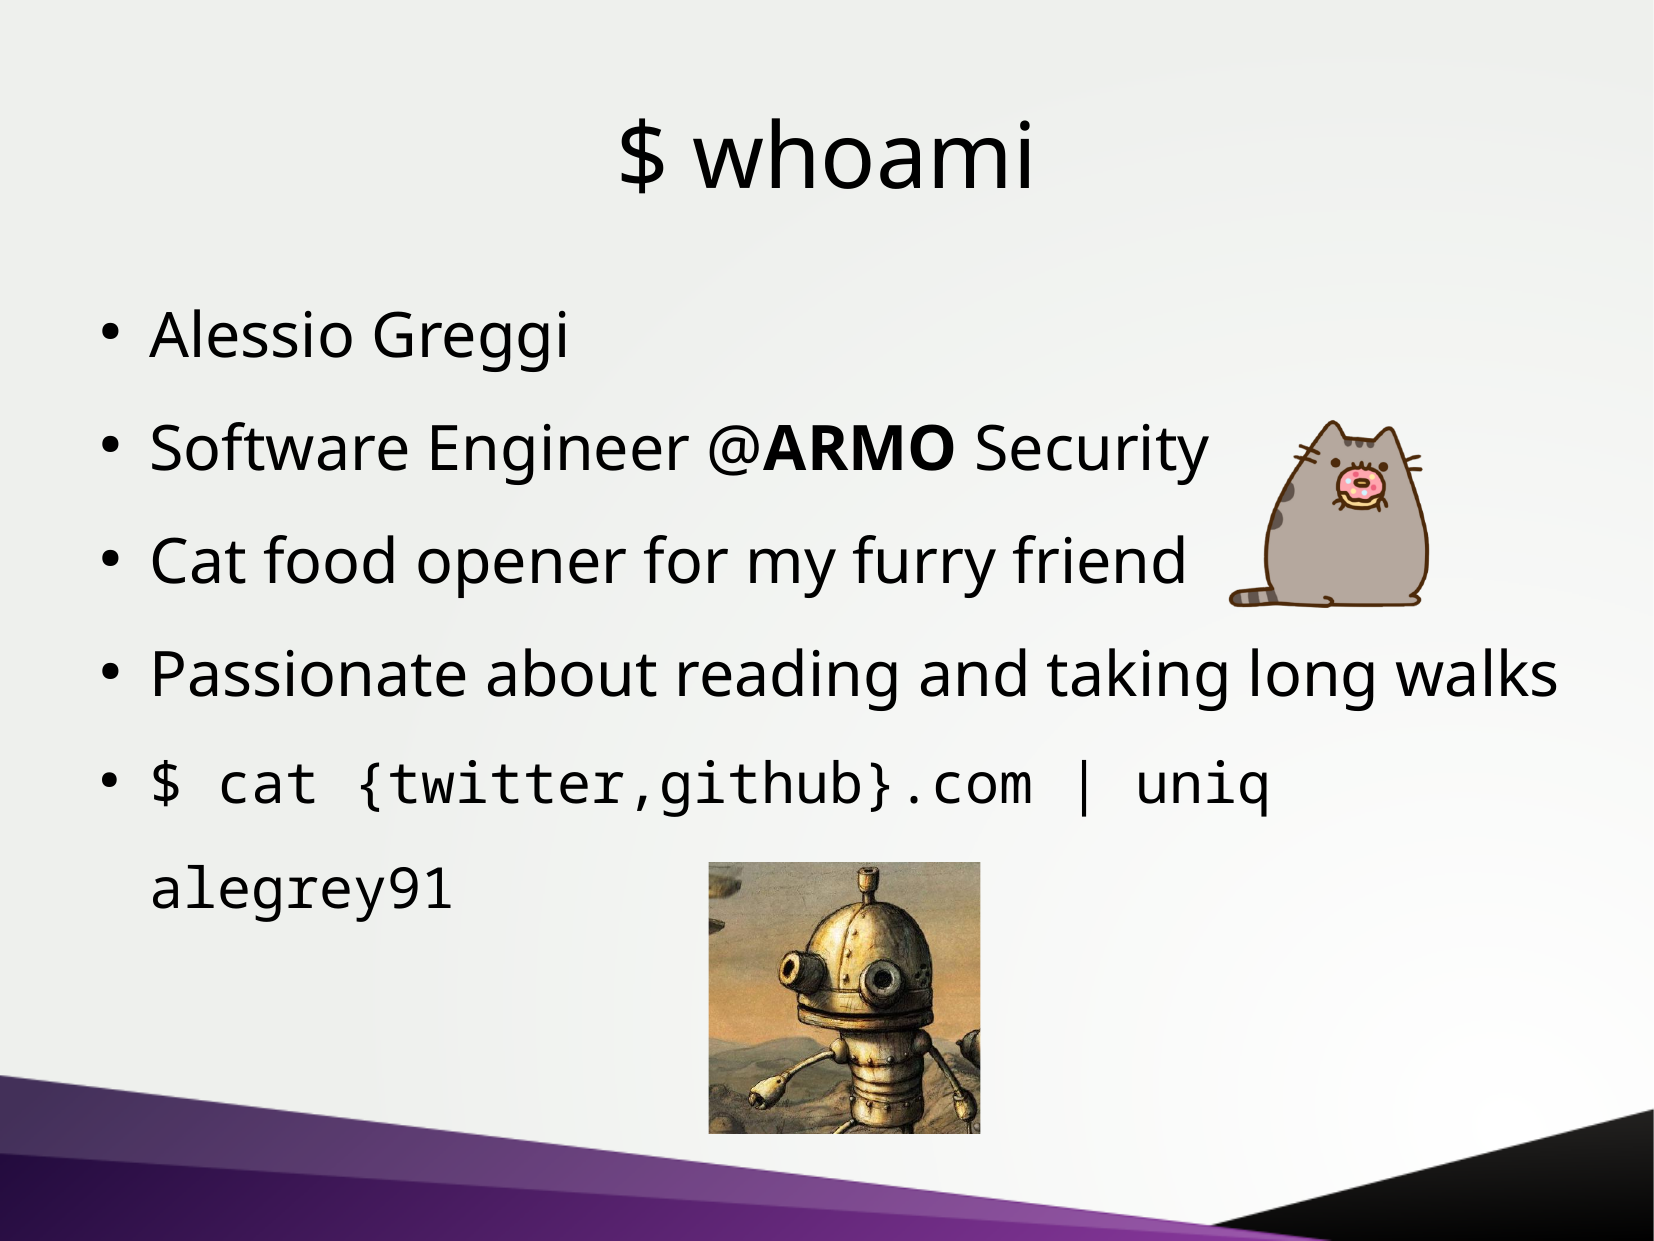

# $ whoami
Alessio Greggi
Software Engineer @ARMO Security
Cat food opener for my furry friend
Passionate about reading and taking long walks
$ cat {twitter,github}.com | uniq
alegrey91